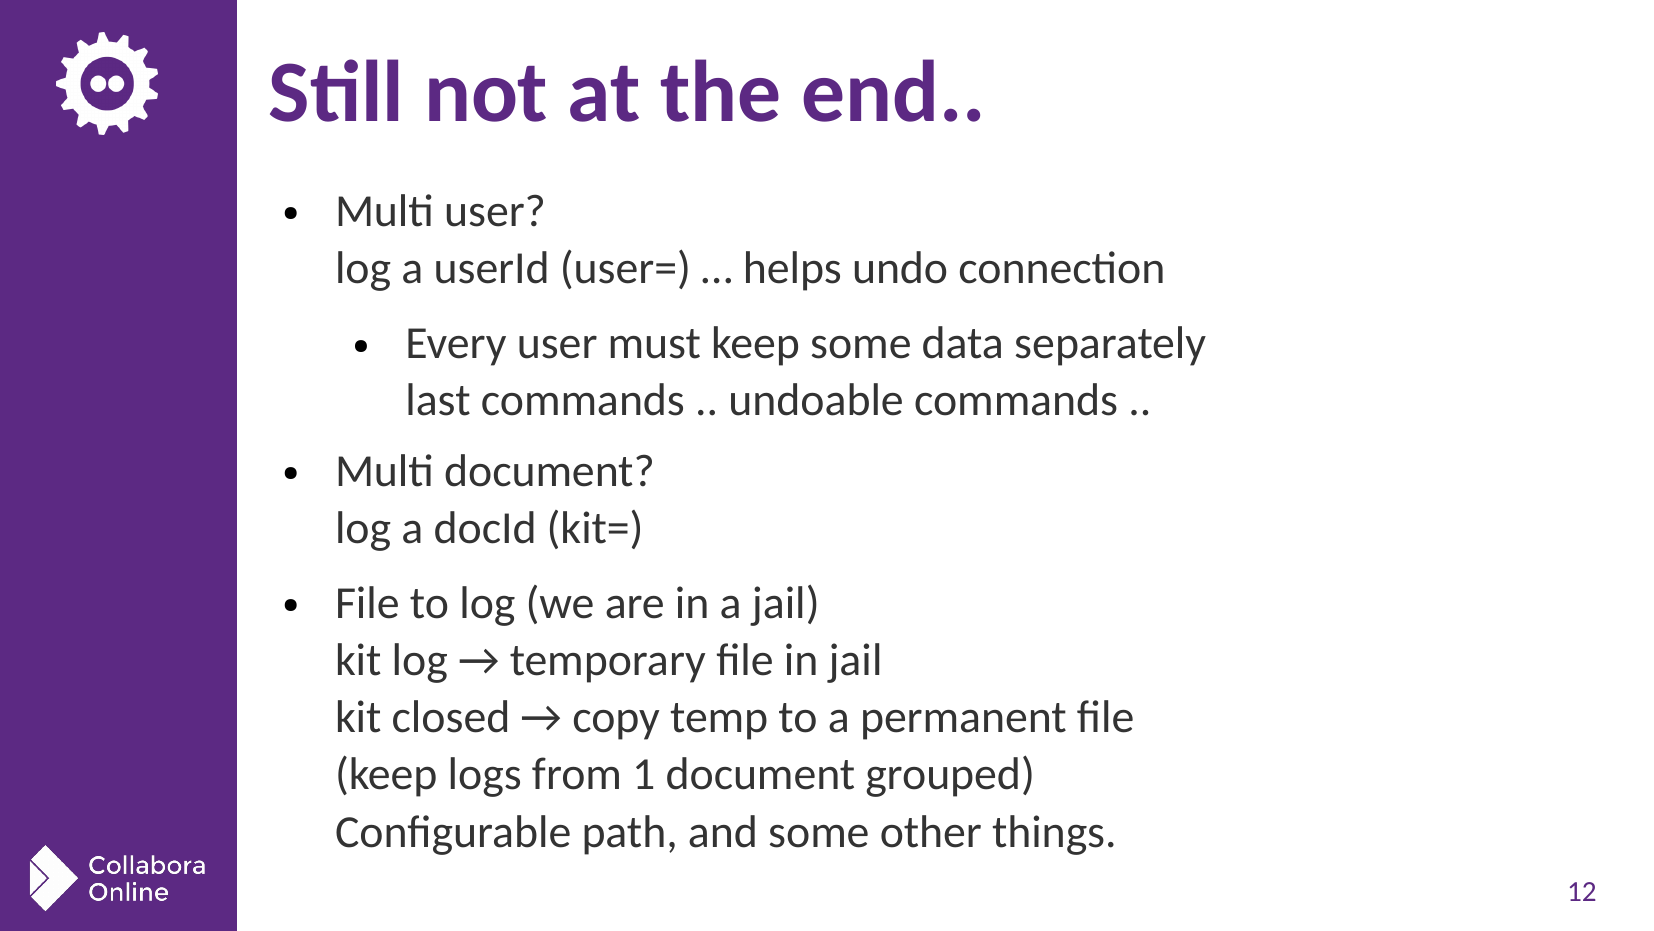

# Still not at the end..
Multi user?
log a userId (user=) … helps undo connection
Every user must keep some data separately
last commands .. undoable commands ..
Multi document?
log a docId (kit=)
File to log (we are in a jail)
kit log → temporary file in jail
kit closed → copy temp to a permanent file
(keep logs from 1 document grouped)
Configurable path, and some other things.
12